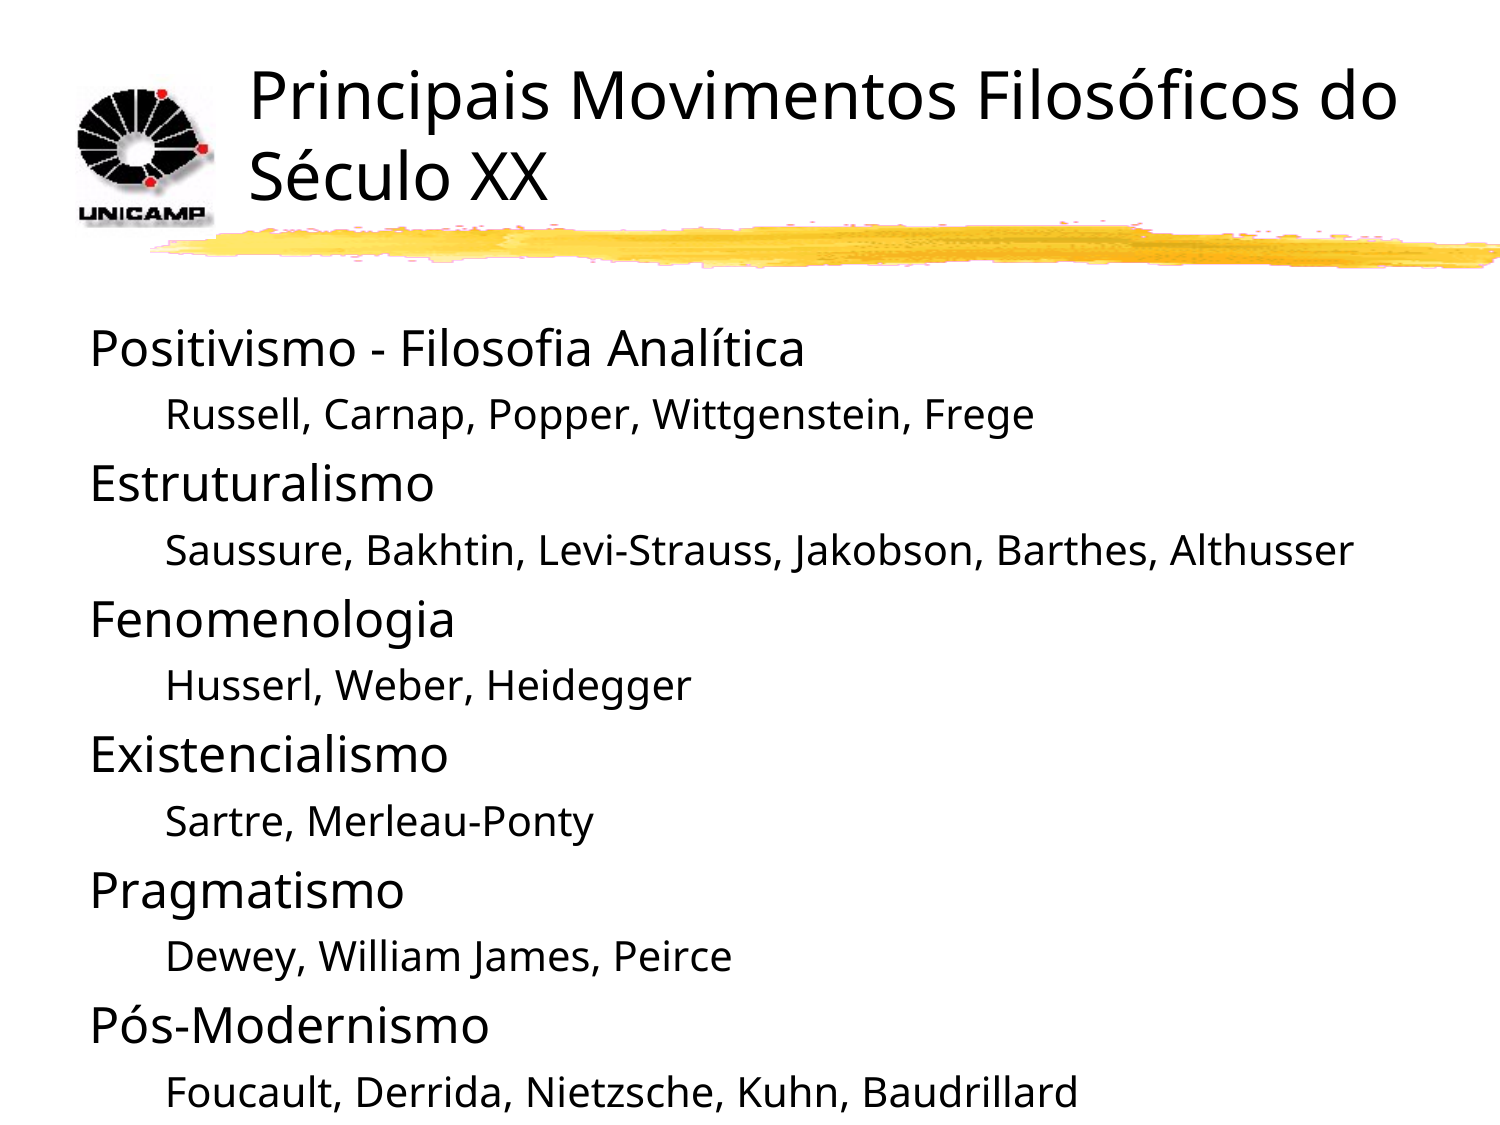

# Principais Movimentos Filosóficos do Século XX
Positivismo - Filosofia Analítica
Russell, Carnap, Popper, Wittgenstein, Frege
Estruturalismo
Saussure, Bakhtin, Levi-Strauss, Jakobson, Barthes, Althusser
Fenomenologia
Husserl, Weber, Heidegger
Existencialismo
Sartre, Merleau-Ponty
Pragmatismo
Dewey, William James, Peirce
Pós-Modernismo
Foucault, Derrida, Nietzsche, Kuhn, Baudrillard